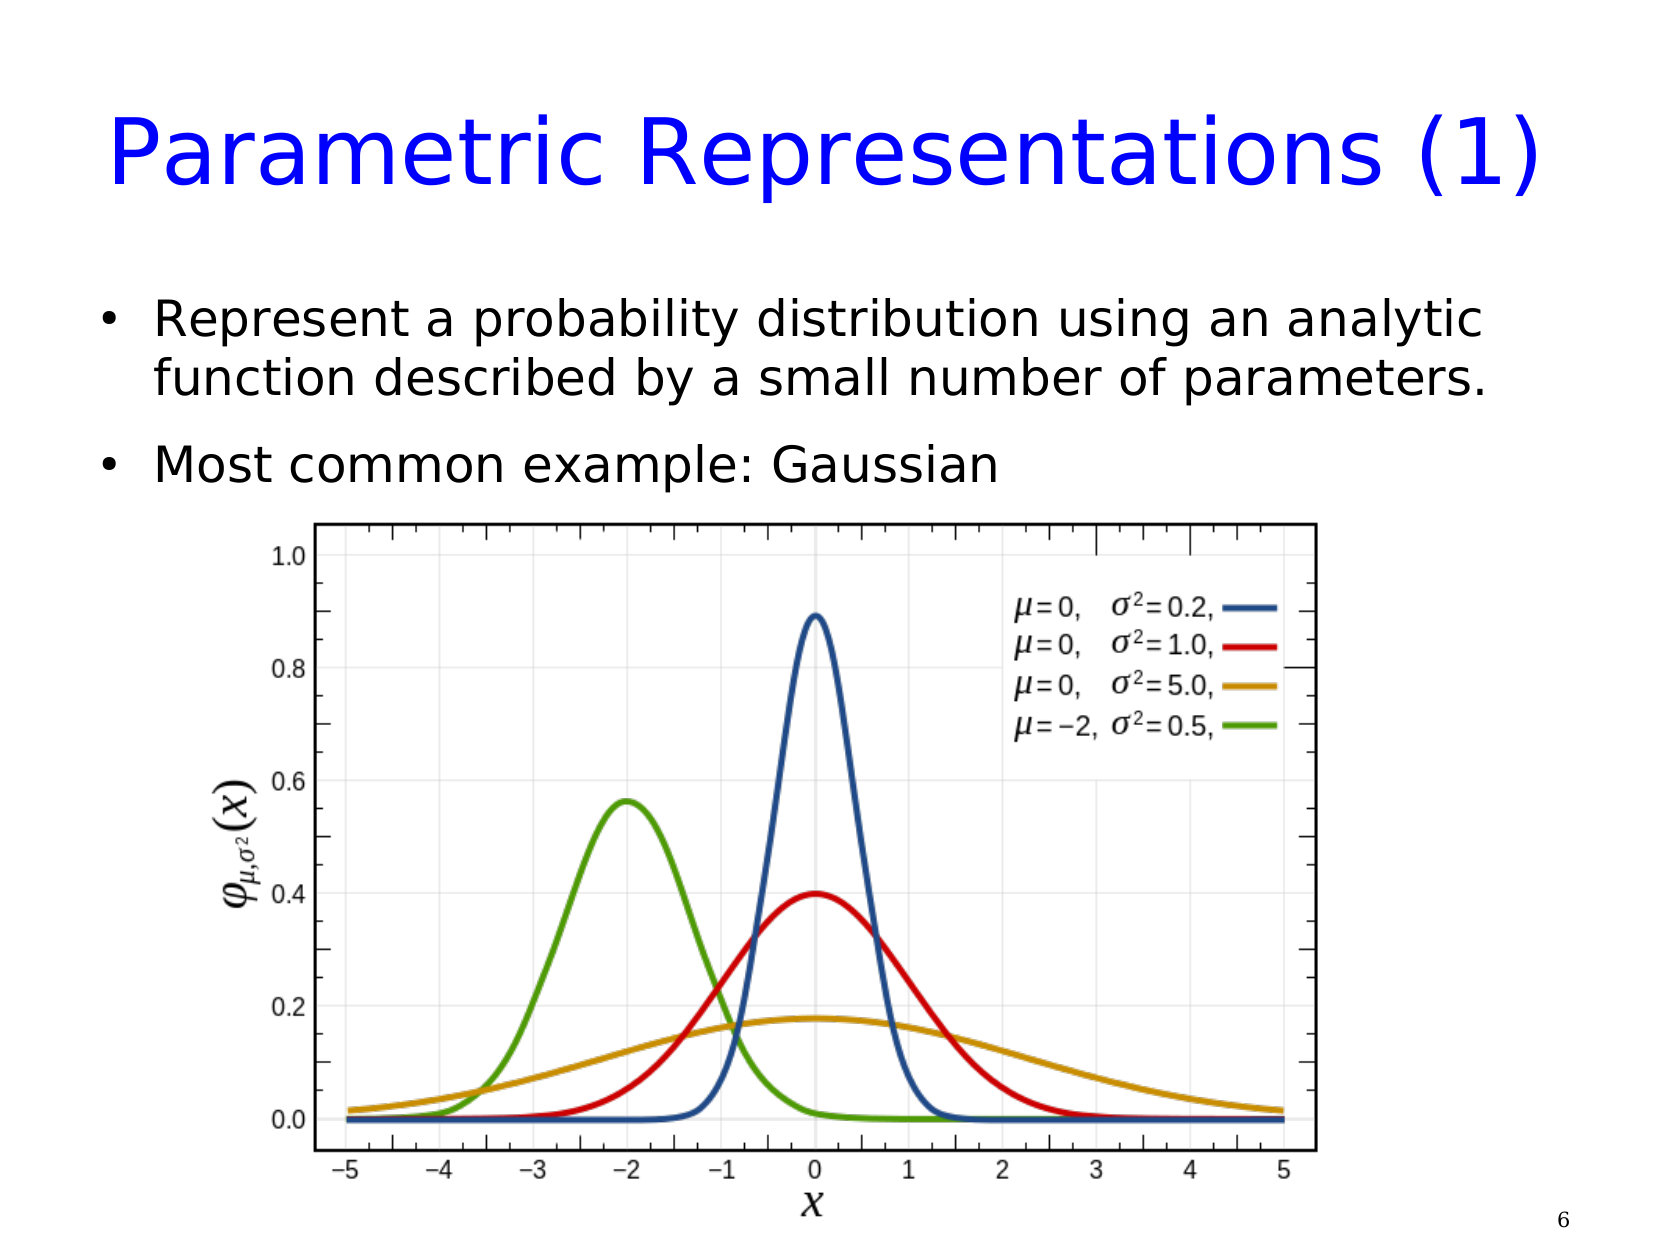

# Parametric Representations (1)
Represent a probability distribution using an analytic function described by a small number of parameters.
Most common example: Gaussian
6